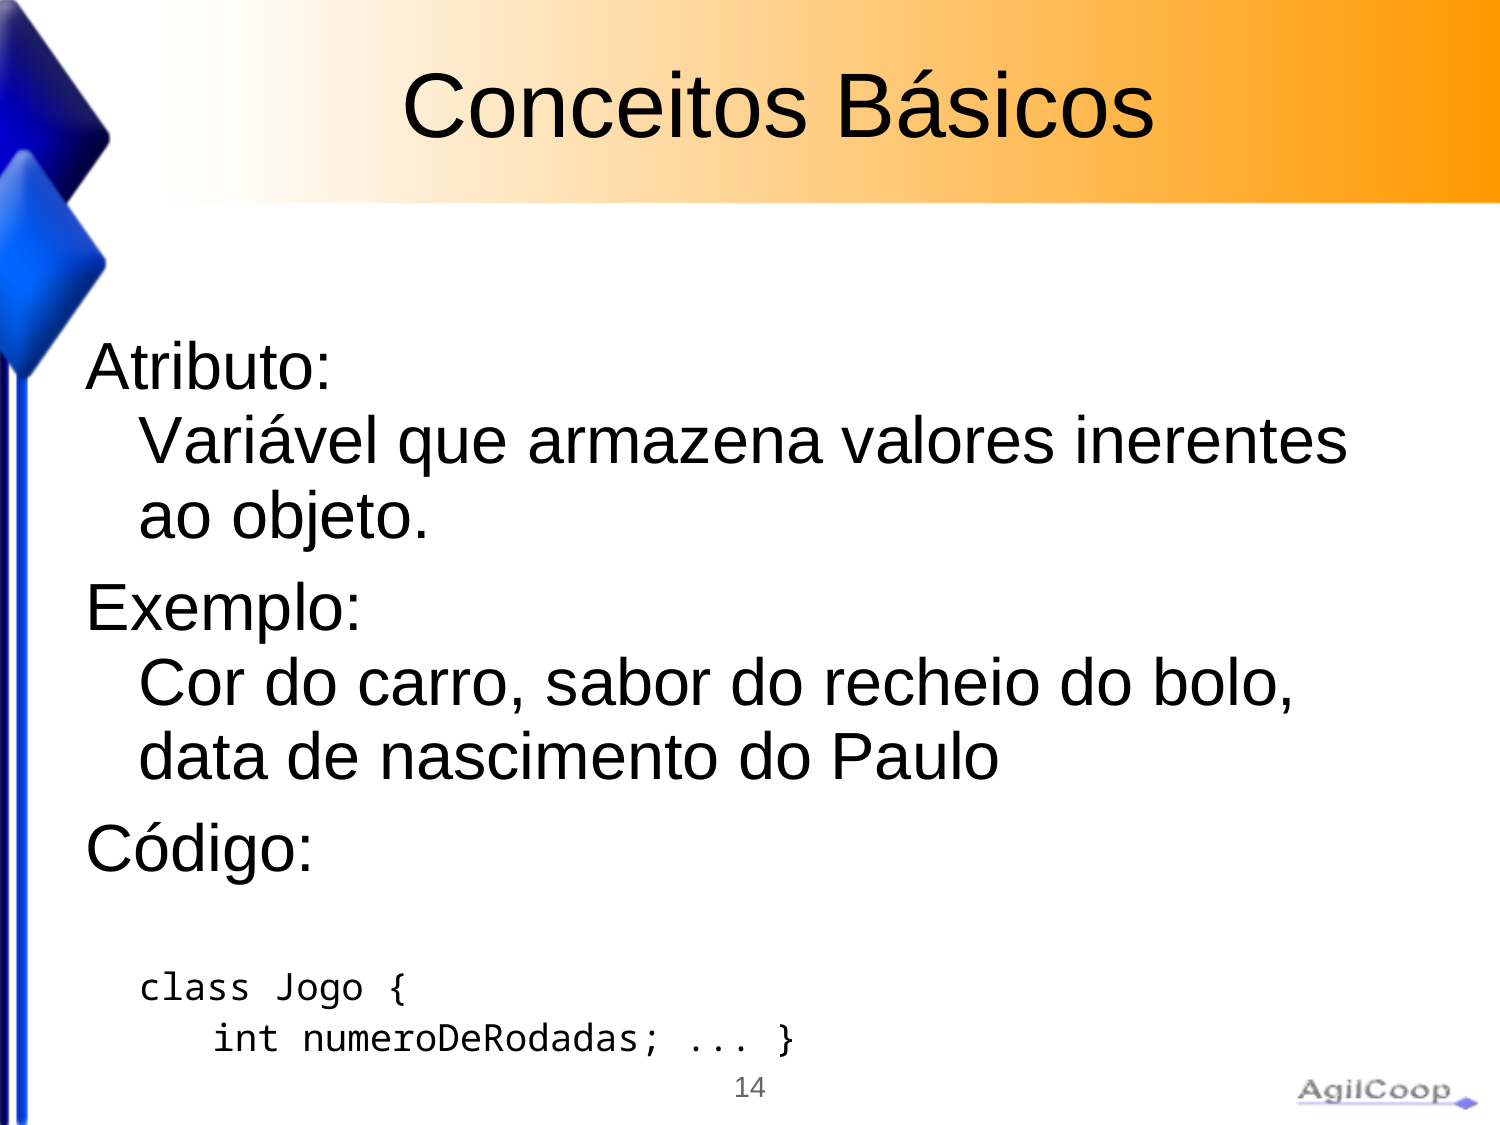

# Conceitos Básicos
Atributo:
Variável que armazena valores inerentes ao objeto.
Exemplo:
Cor do carro, sabor do recheio do bolo, data de nascimento do Paulo
Código:
class Jogo {
	int numeroDeRodadas; ... }
14